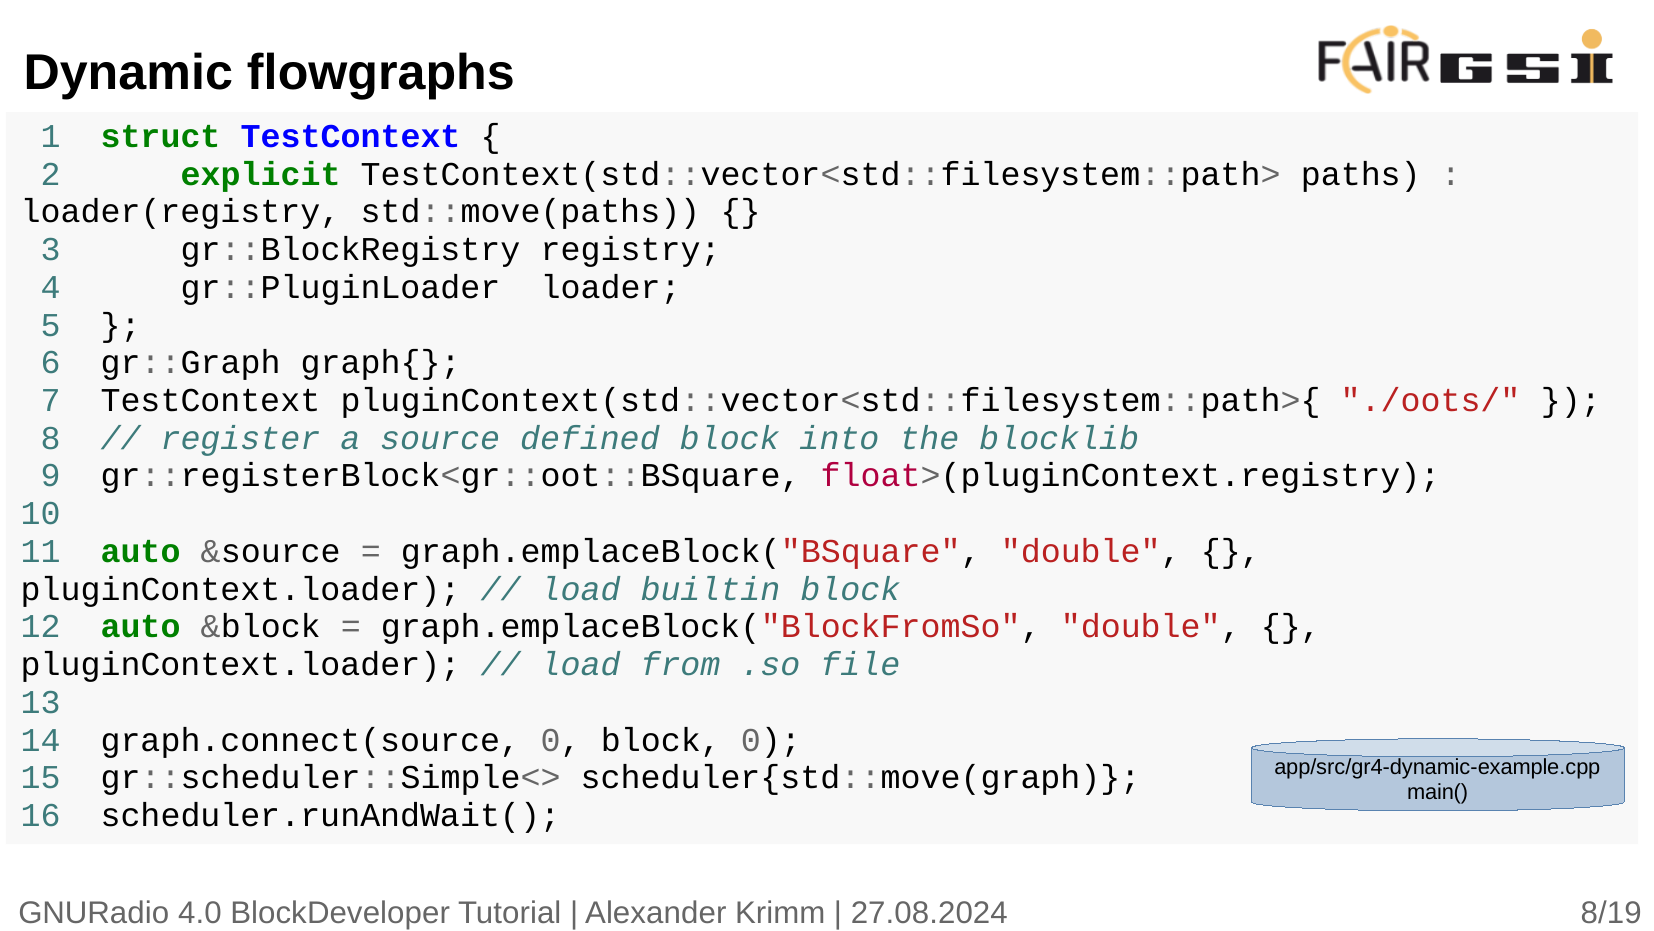

# Dynamic flowgraphs
 1 struct TestContext {
 2 explicit TestContext(std::vector<std::filesystem::path> paths) : loader(registry, std::move(paths)) {}
 3 gr::BlockRegistry registry;
 4 gr::PluginLoader loader;
 5 };
 6 gr::Graph graph{};
 7 TestContext pluginContext(std::vector<std::filesystem::path>{ "./oots/" });
 8 // register a source defined block into the blocklib
 9 gr::registerBlock<gr::oot::BSquare, float>(pluginContext.registry);
10
11 auto &source = graph.emplaceBlock("BSquare", "double", {}, pluginContext.loader); // load builtin block
12 auto &block = graph.emplaceBlock("BlockFromSo", "double", {}, pluginContext.loader); // load from .so file
13
14 graph.connect(source, 0, block, 0);
15 gr::scheduler::Simple<> scheduler{std::move(graph)};
16 scheduler.runAndWait();
app/src/gr4-dynamic-example.cpp
main()